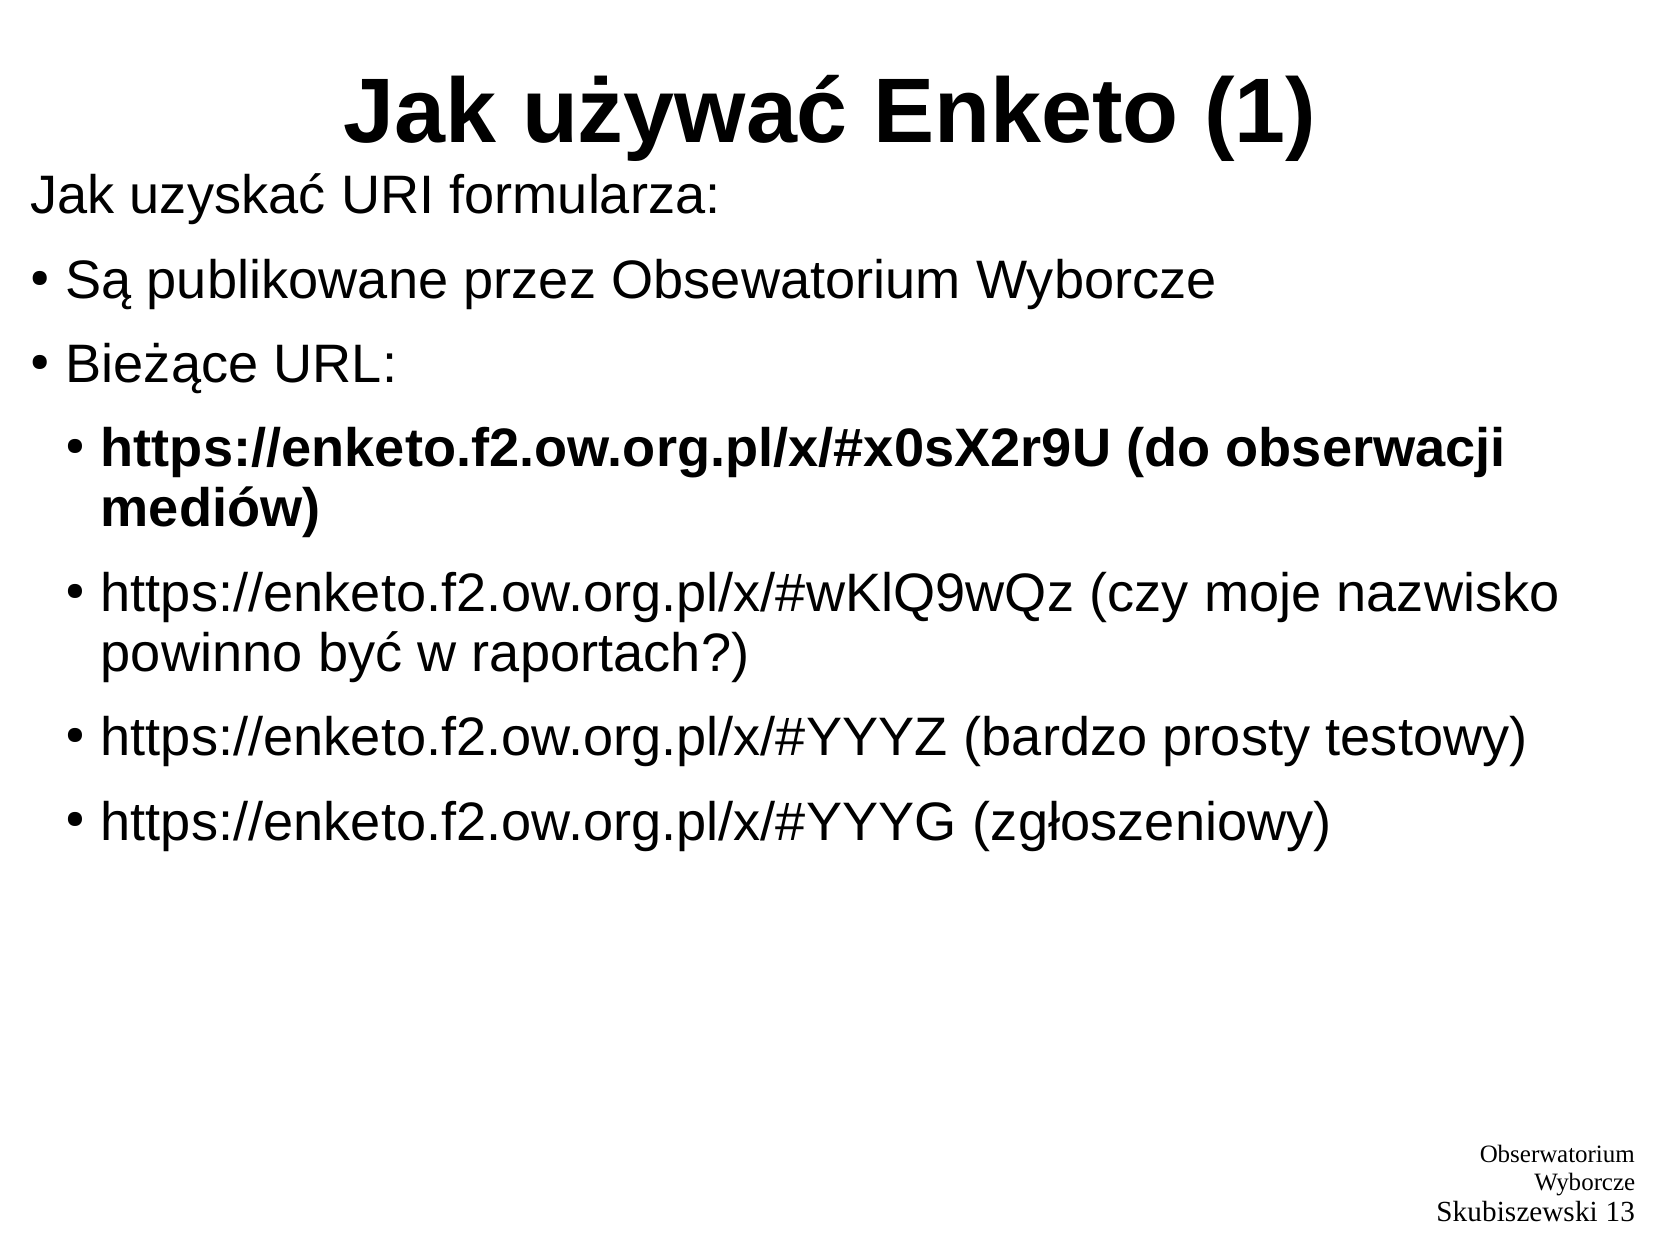

# Jak używać Enketo (1)
Jak uzyskać URI formularza:
Są publikowane przez Obsewatorium Wyborcze
Bieżące URL:
https://enketo.f2.ow.org.pl/x/#x0sX2r9U (do obserwacji mediów)
https://enketo.f2.ow.org.pl/x/#wKlQ9wQz (czy moje nazwisko powinno być w raportach?)
https://enketo.f2.ow.org.pl/x/#YYYZ (bardzo prosty testowy)
https://enketo.f2.ow.org.pl/x/#YYYG (zgłoszeniowy)
13